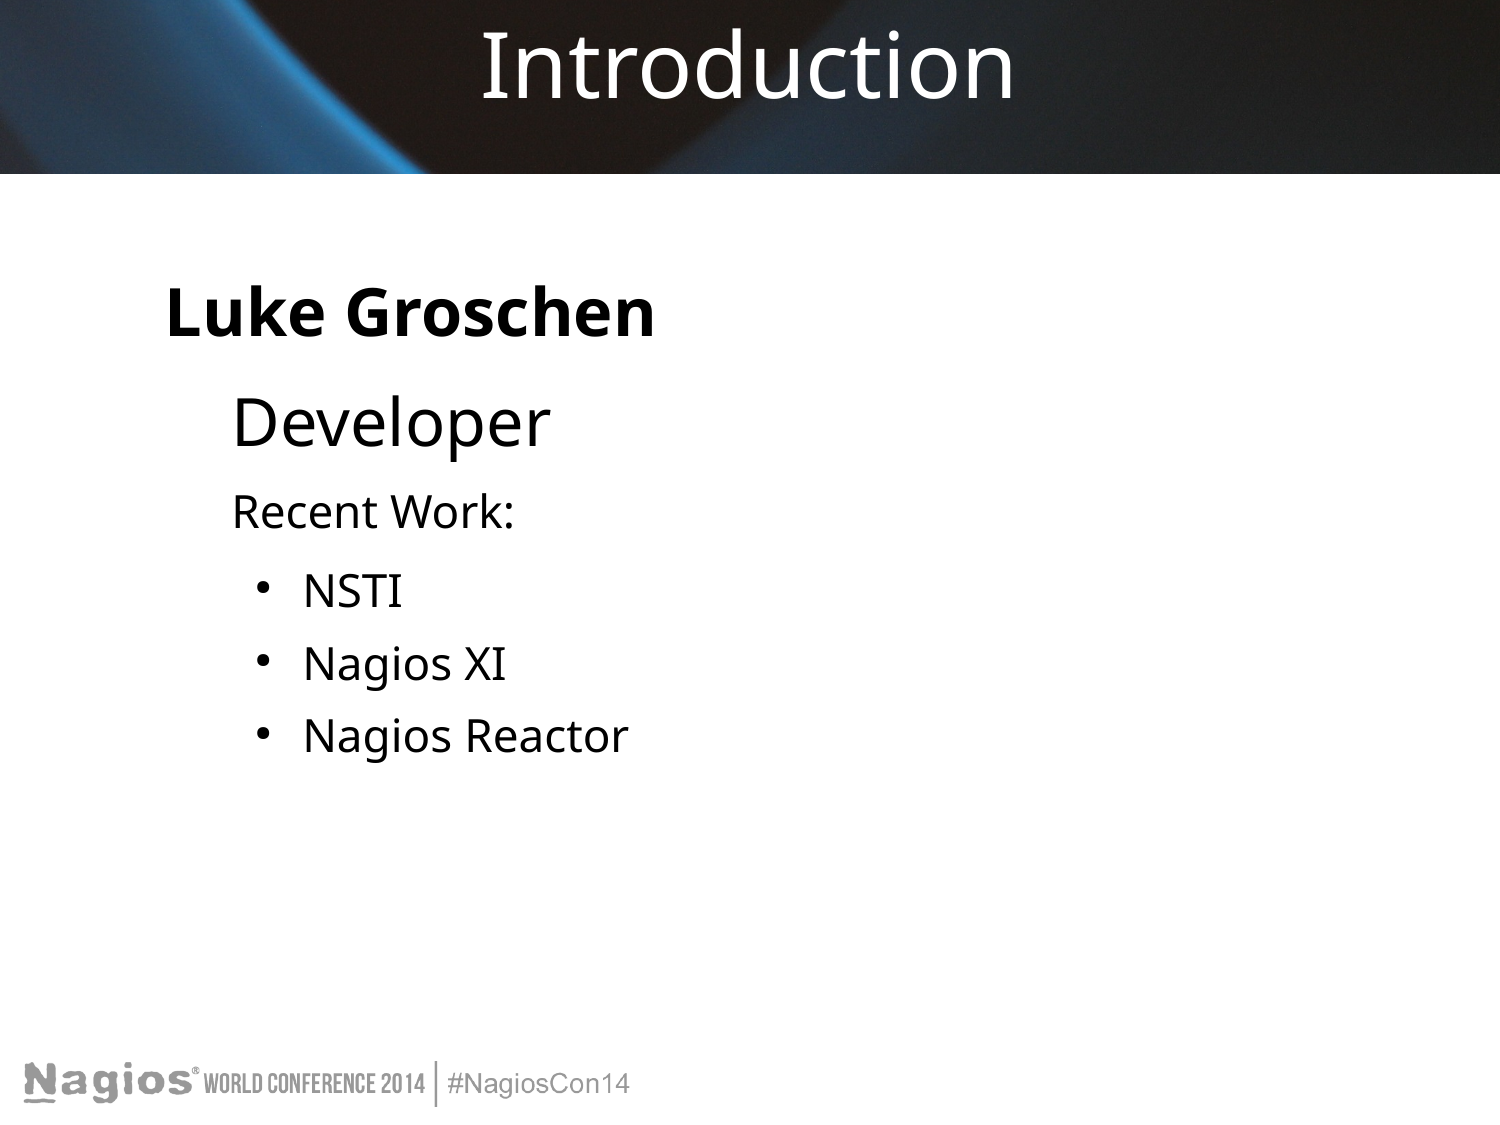

# Introduction
Luke Groschen
Developer
Recent Work:
NSTI
Nagios XI
Nagios Reactor